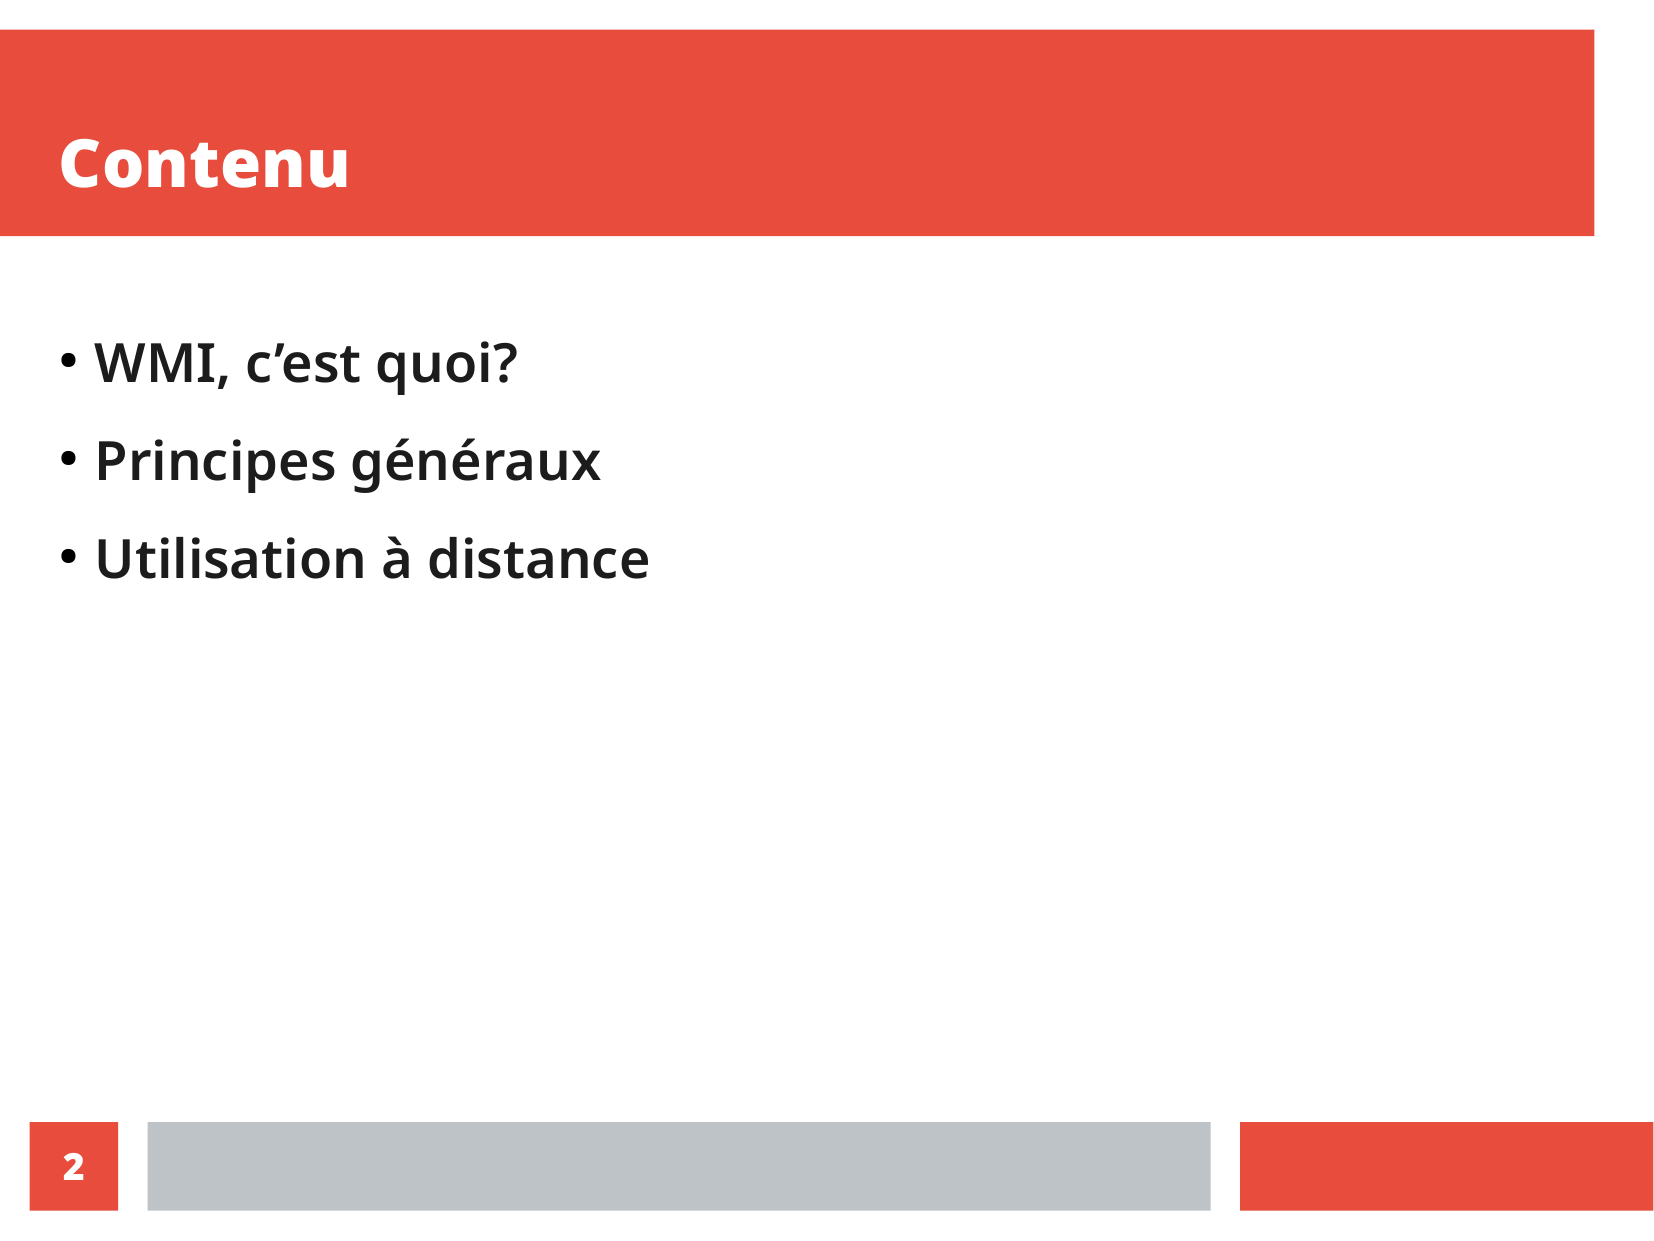

# Contenu
WMI, c’est quoi?
Principes généraux
Utilisation à distance
2